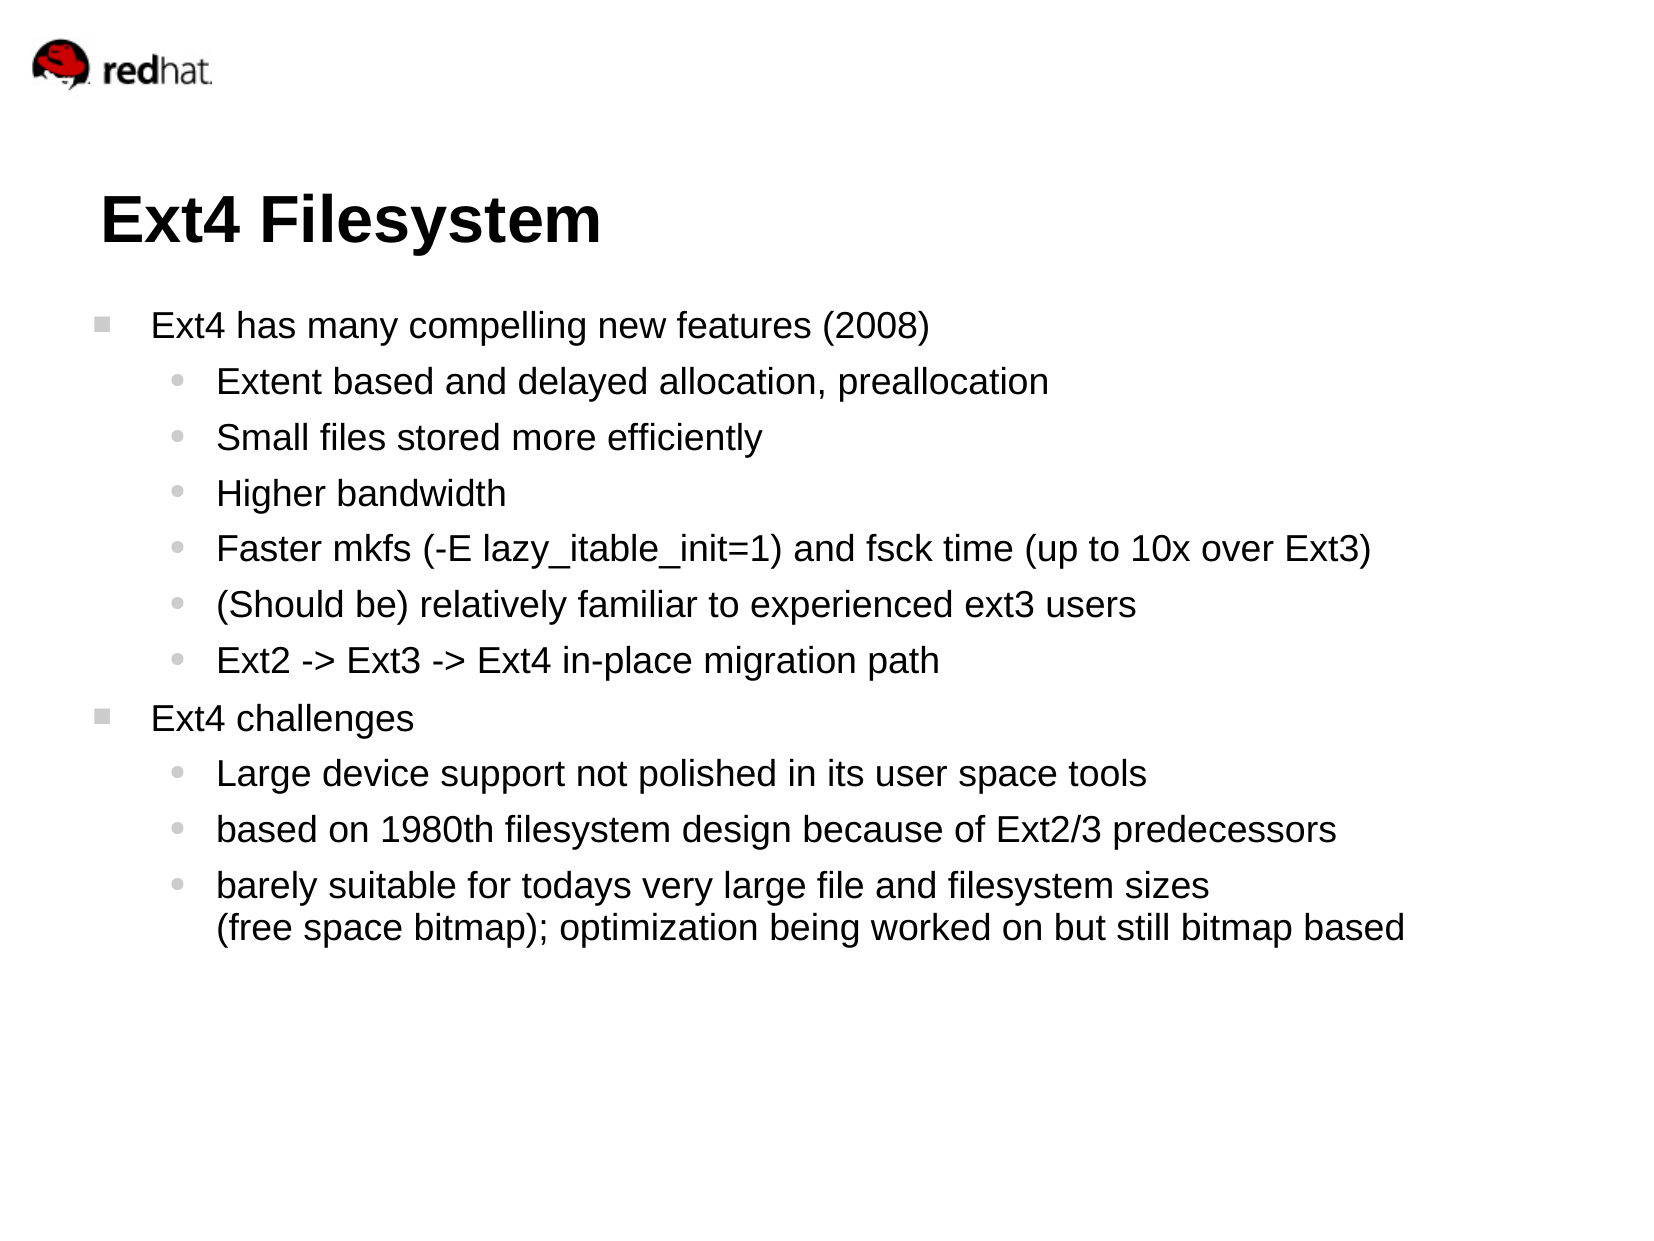

# Ext4 Filesystem
Ext4 has many compelling new features (2008)
Extent based and delayed allocation, preallocation
Small files stored more efficiently
Higher bandwidth
Faster mkfs (-E lazy_itable_init=1) and fsck time (up to 10x over Ext3)
(Should be) relatively familiar to experienced ext3 users
Ext2 -> Ext3 -> Ext4 in-place migration path
Ext4 challenges
Large device support not polished in its user space tools
based on 1980th filesystem design because of Ext2/3 predecessors
barely suitable for todays very large file and filesystem sizes
(free space bitmap); optimization being worked on but still bitmap based